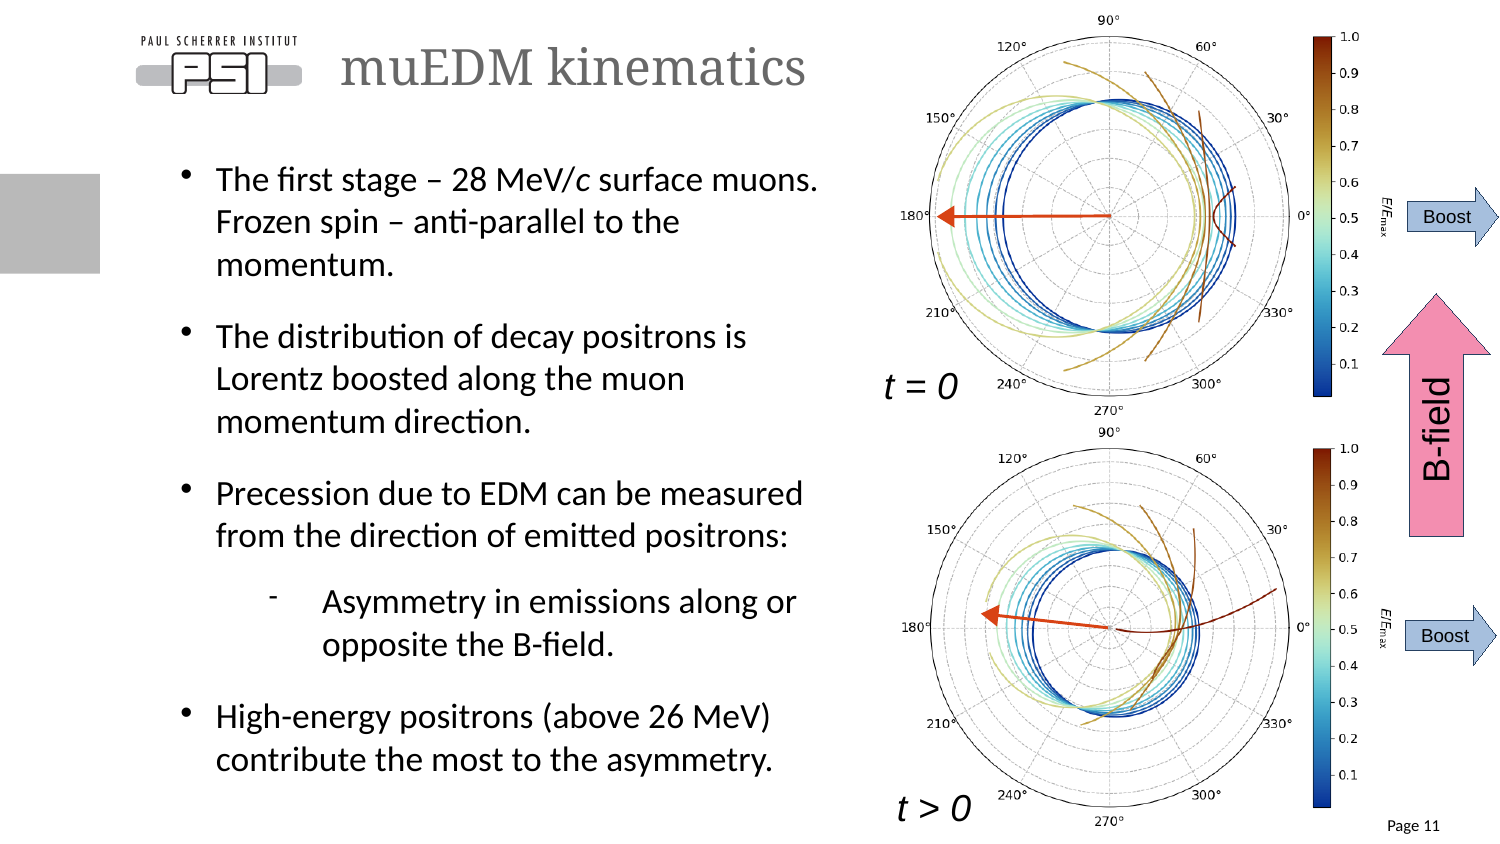

muEDM kinematics
# The first stage – 28 MeV/c surface muons. Frozen spin – anti-parallel to the momentum.
The distribution of decay positrons is Lorentz boosted along the muon momentum direction.
Precession due to EDM can be measured
from the direction of emitted positrons:
Asymmetry in emissions along or opposite the B-field.
High-energy positrons (above 26 MeV) contribute the most to the asymmetry.
Boost
t = 0
B-field
Boost
t > 0
Page
2